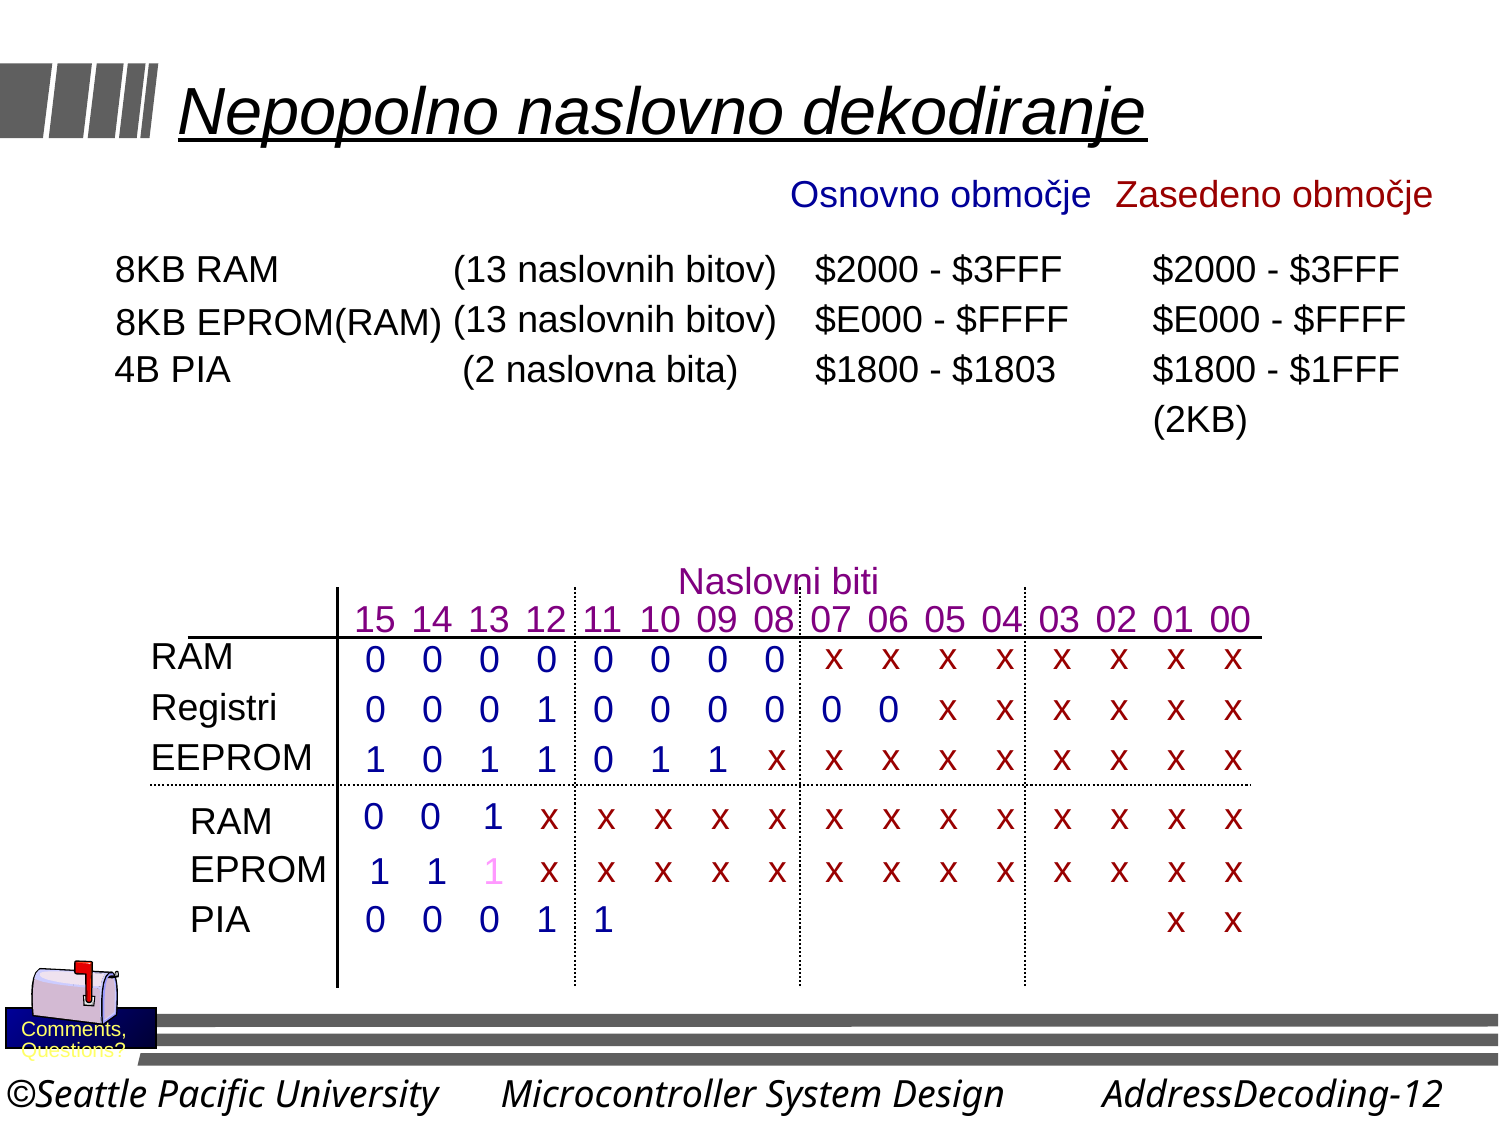

# Nepopolno naslovno dekodiranje
Osnovno območje
Zasedeno območje
8KB RAM
(13 naslovnih bitov)
$2000 - $3FFF
$2000 - $3FFF
(13 naslovnih bitov)
8KB EPROM(RAM)
$E000 - $FFFF
$E000 - $FFFF
4B PIA (2 naslovna bita)
$1800 - $1803
$1800 - $1FFF
(2KB)
Naslovni biti
		15	14	13	12	11	10	09	08	07	06	05	04	03	02	01	00
 RAM
				x	x	x	x	x	x	x	x
0	0	0	0	0	0	0	0
 Registri
						x	x	x	x	x	x
0	0	0	1	0	0	0	0	0	0
 EEPROM
			x	x	x	x	x	x	x	x	x
1	0	1	1	0	1	1
x	x	x	x	x	x	x	x	x	x	x	x	x
0	0 1
RAM
EPROM
x	x	x	x	x	x	x	x	x	x	x	x	x
1	1	1
PIA
0	0	0	1	1
										x	x